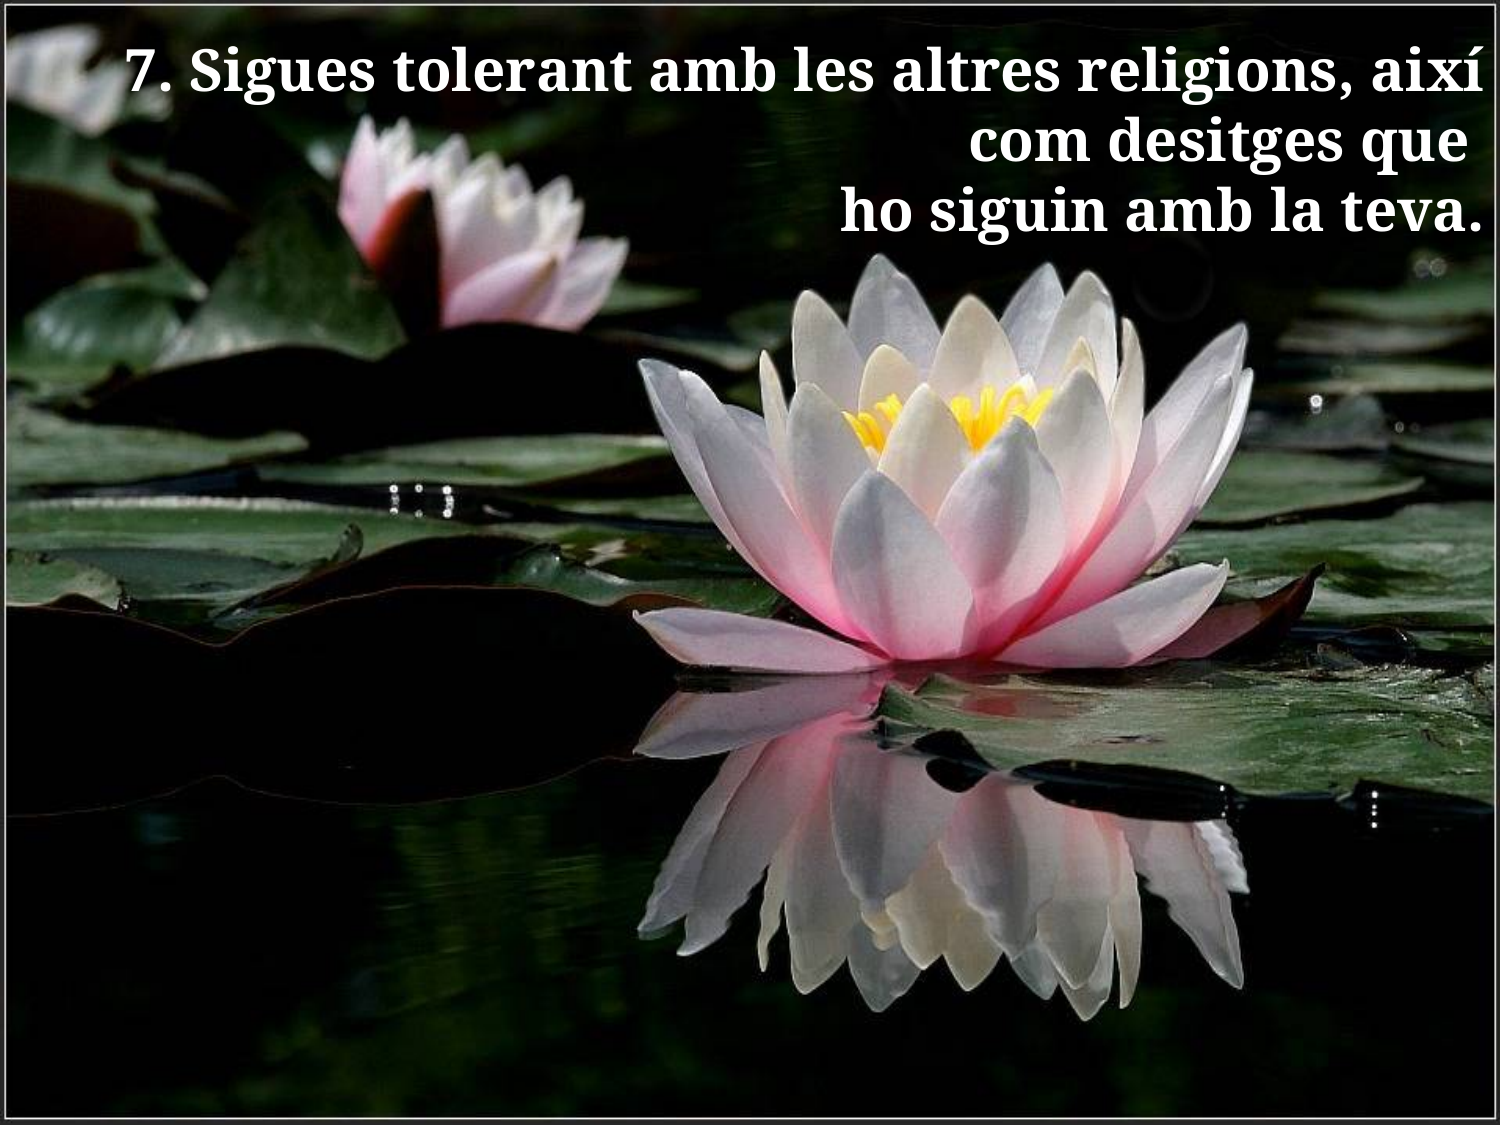

7. Sigues tolerant amb les altres religions, així com desitges que
ho siguin amb la teva.